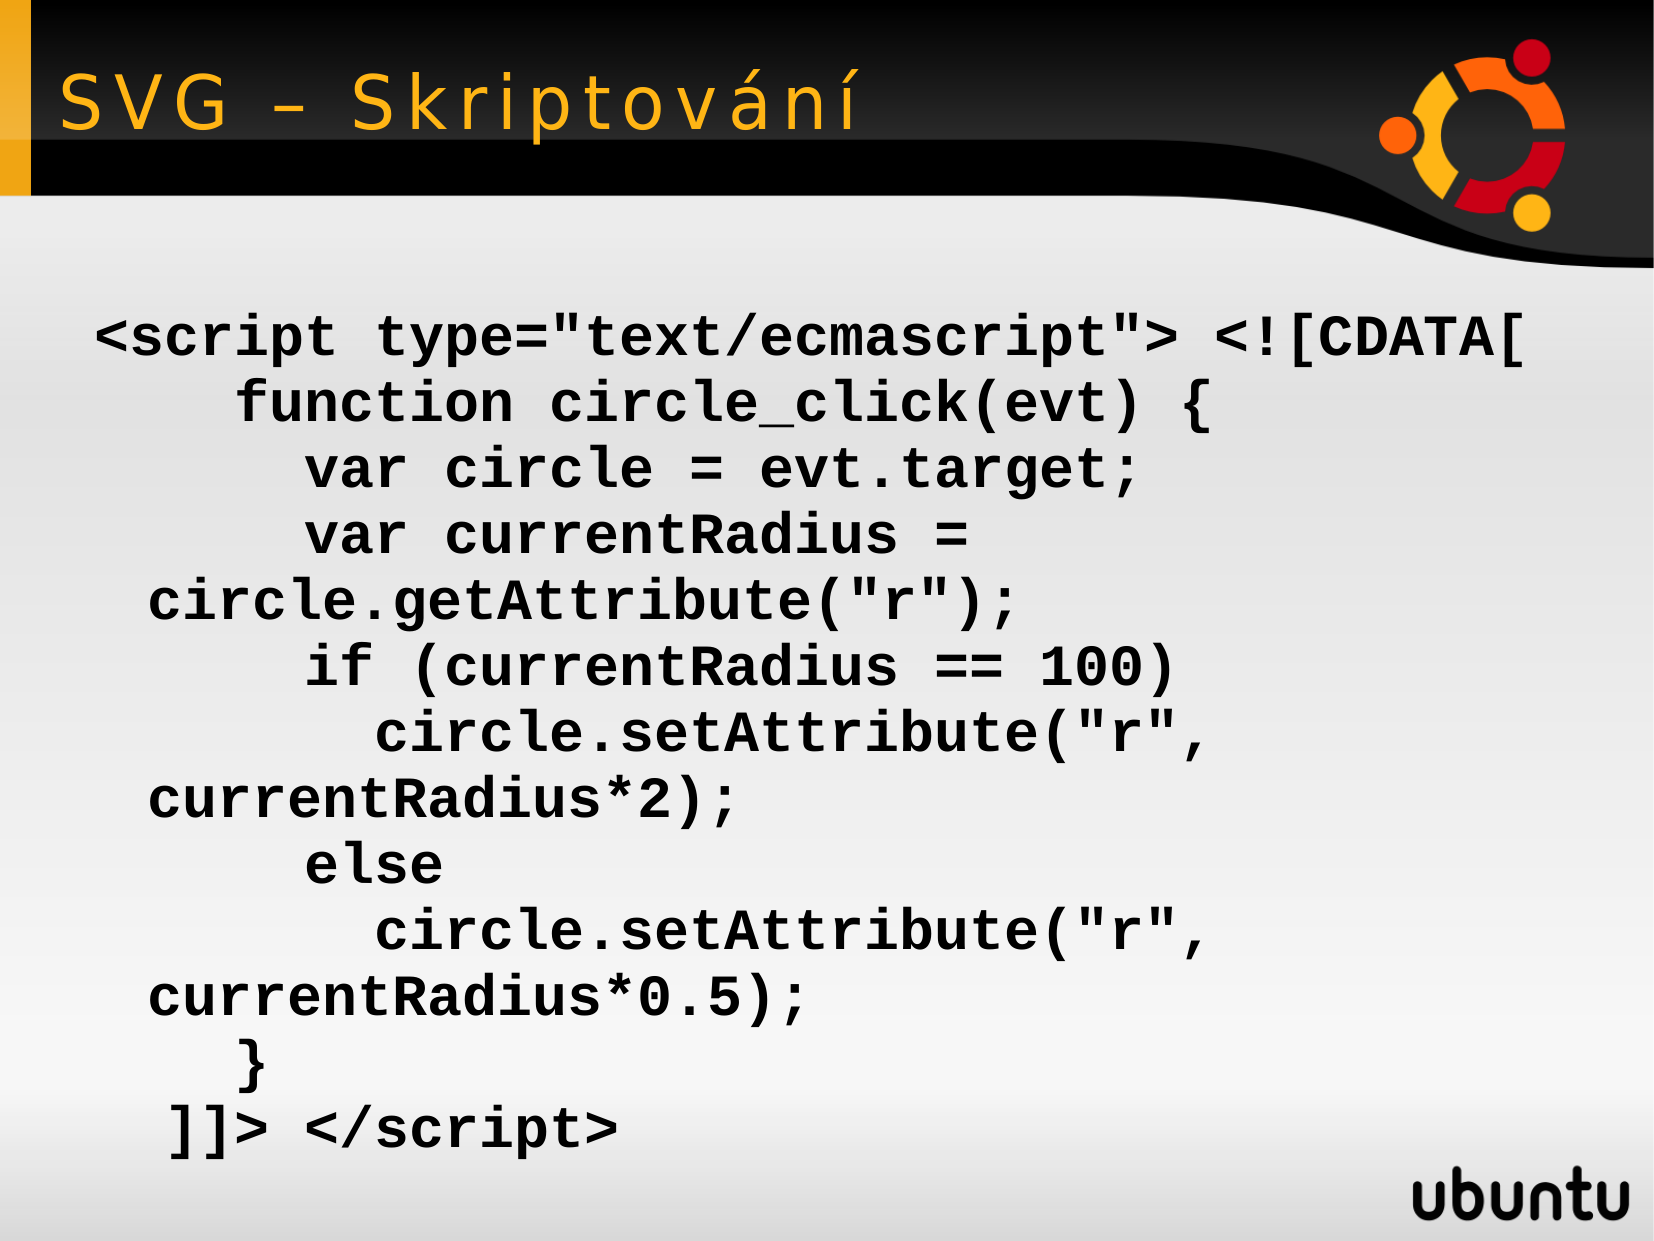

# SVG – Skriptování
<script type="text/ecmascript"> <![CDATA[
 function circle_click(evt) {
 var circle = evt.target;
 var currentRadius = circle.getAttribute("r");
 if (currentRadius == 100)
 circle.setAttribute("r", currentRadius*2);
 else
 circle.setAttribute("r", currentRadius*0.5);
 }
 ]]> </script>